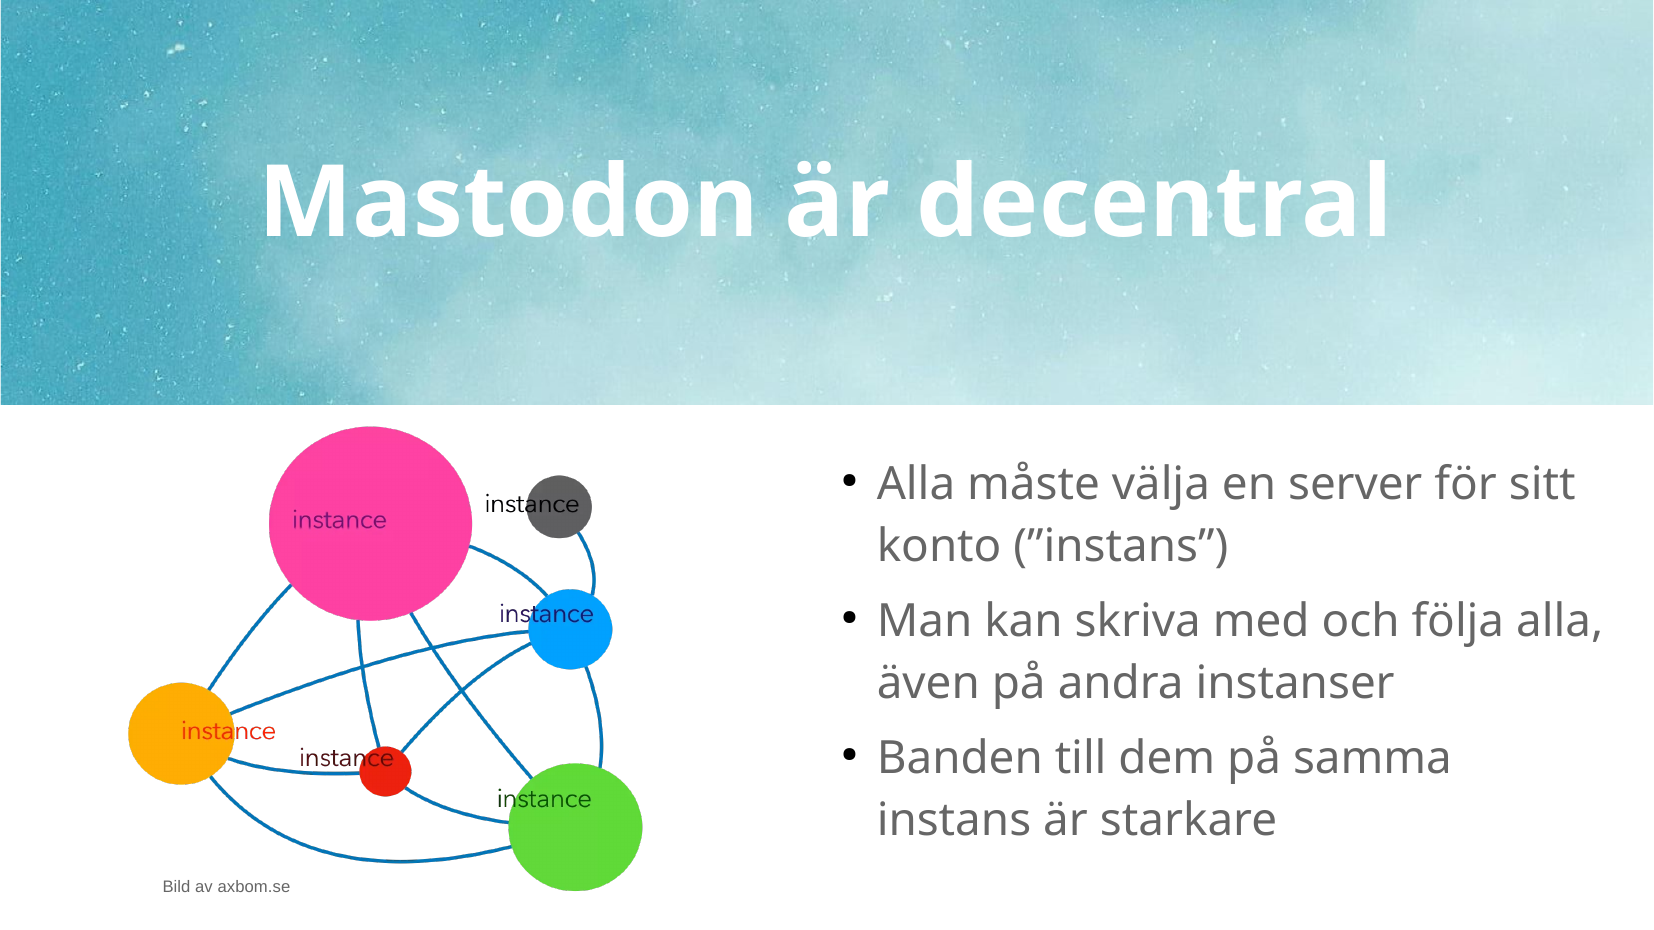

# Mastodon är decentral
Alla måste välja en server för sitt konto (”instans”)
Man kan skriva med och följa alla, även på andra instanser
Banden till dem på samma instans är starkare
Bild av axbom.se